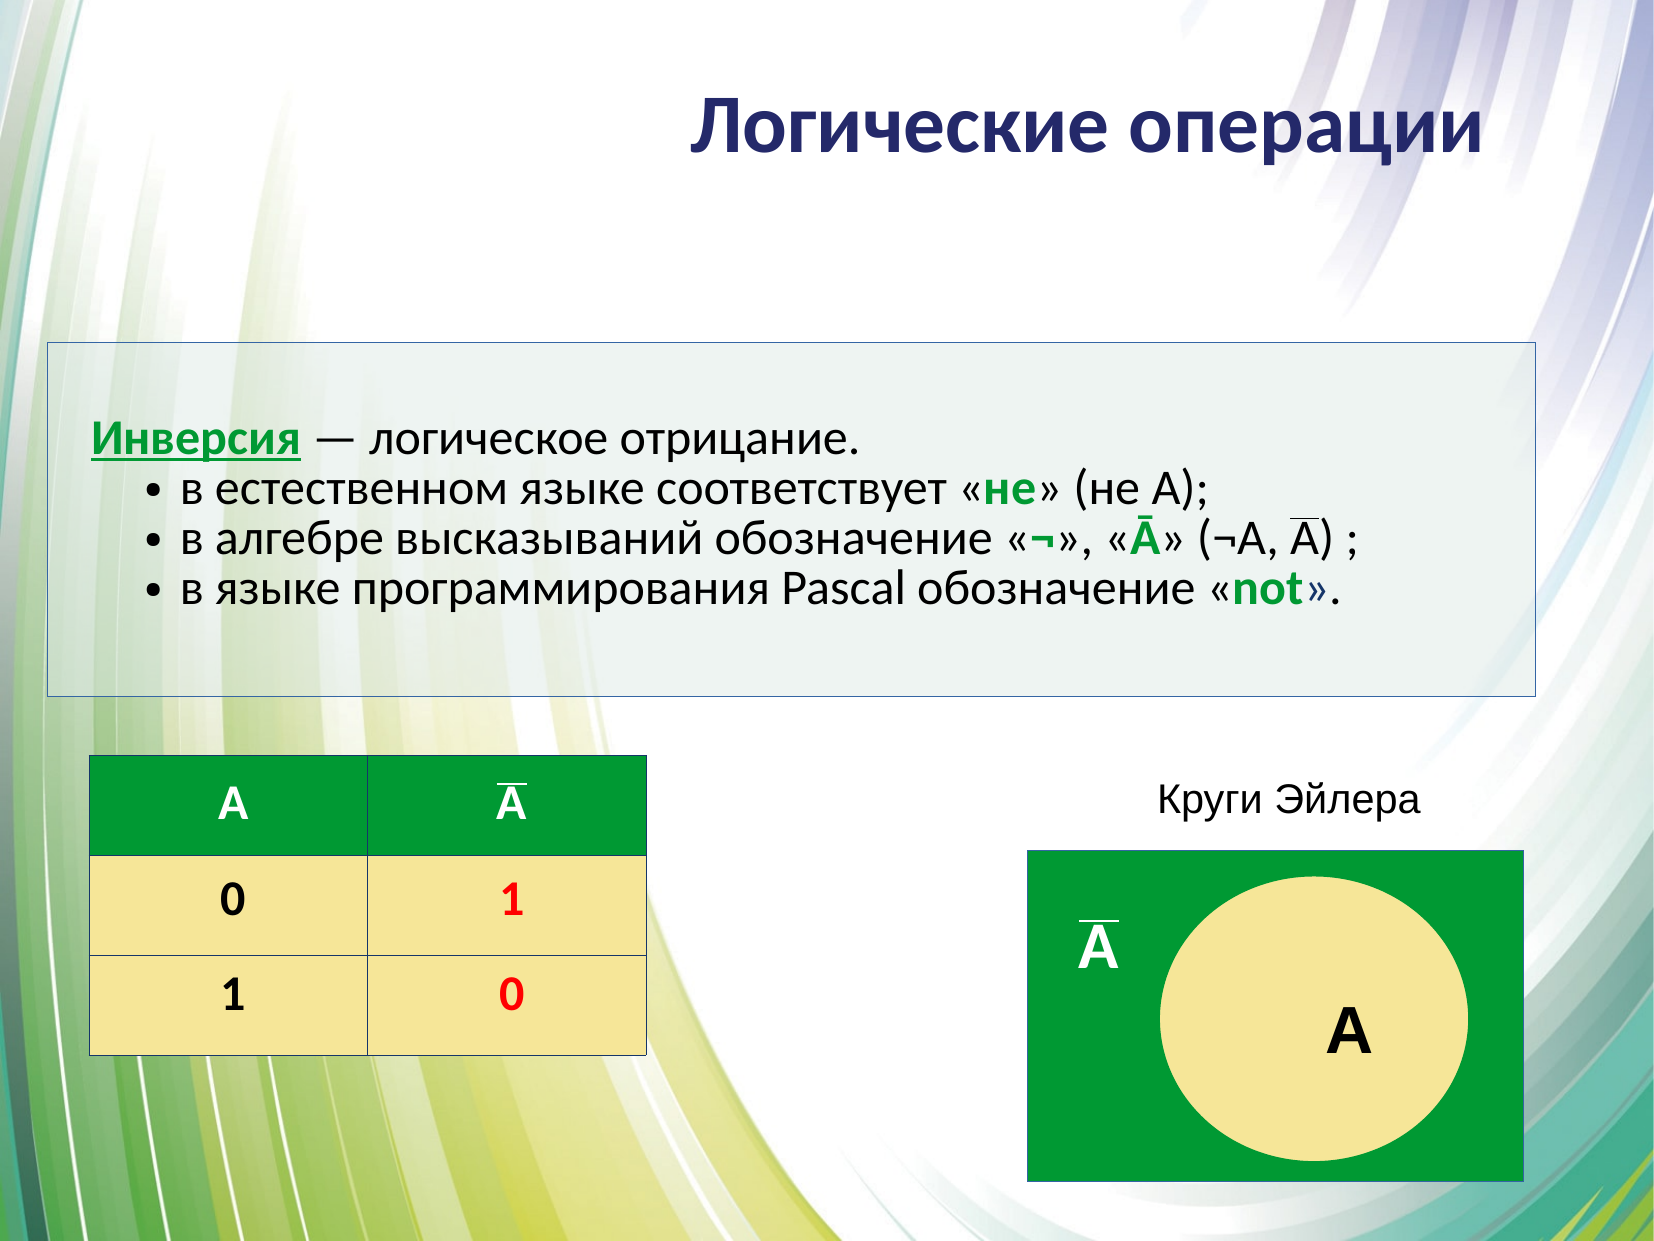

Логические операции
# Инверсия — логическое отрицание.
в естественном языке соответствует «не» (не А);
в алгебре высказываний обозначение «¬», «Ā» (¬A, А) ;
в языке программирования Pascal обозначение «not».
| | |
| --- | --- |
| | |
| | |
Круги Эйлера
A
А
0
1
А
1
0
A